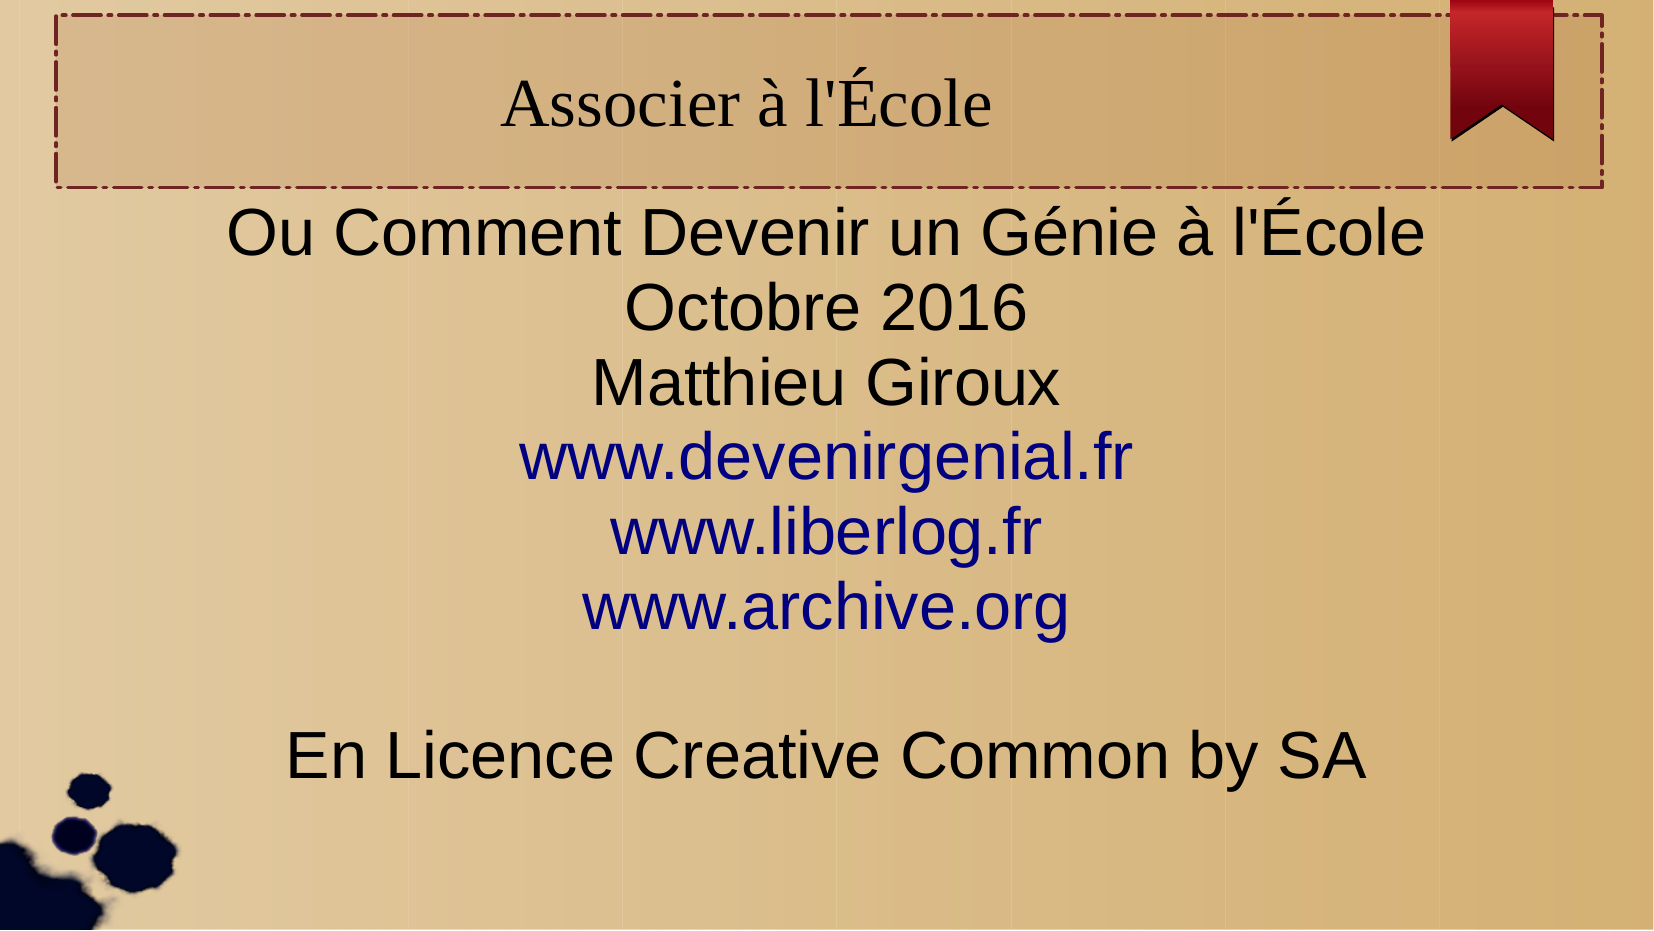

# Associer à l'École
Ou Comment Devenir un Génie à l'École
Octobre 2016
Matthieu Giroux
www.devenirgenial.fr
www.liberlog.fr
www.archive.org
En Licence Creative Common by SA